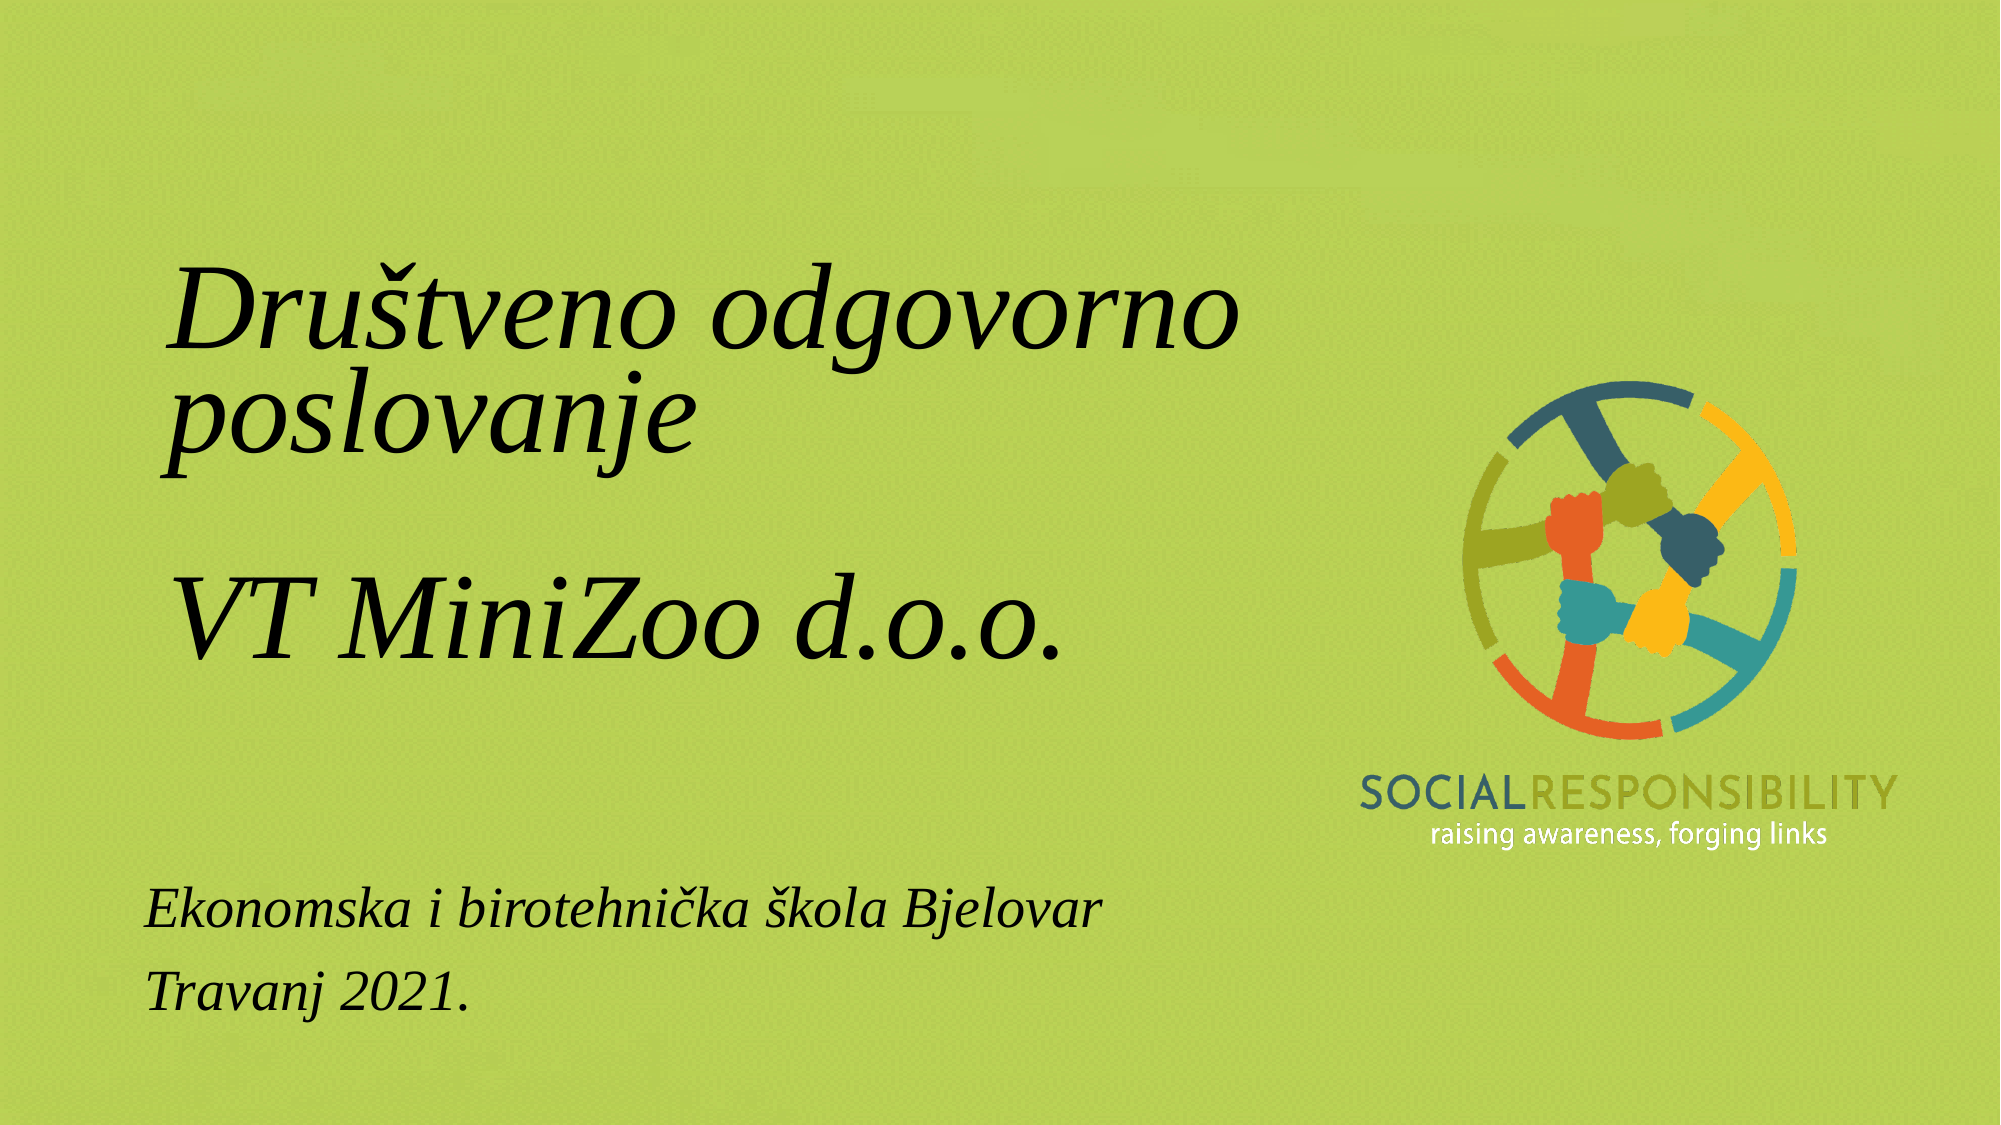

Društveno odgovorno poslovanje
VT MiniZoo d.o.o.
Ekonomska i birotehnička škola Bjelovar
Travanj 2021.